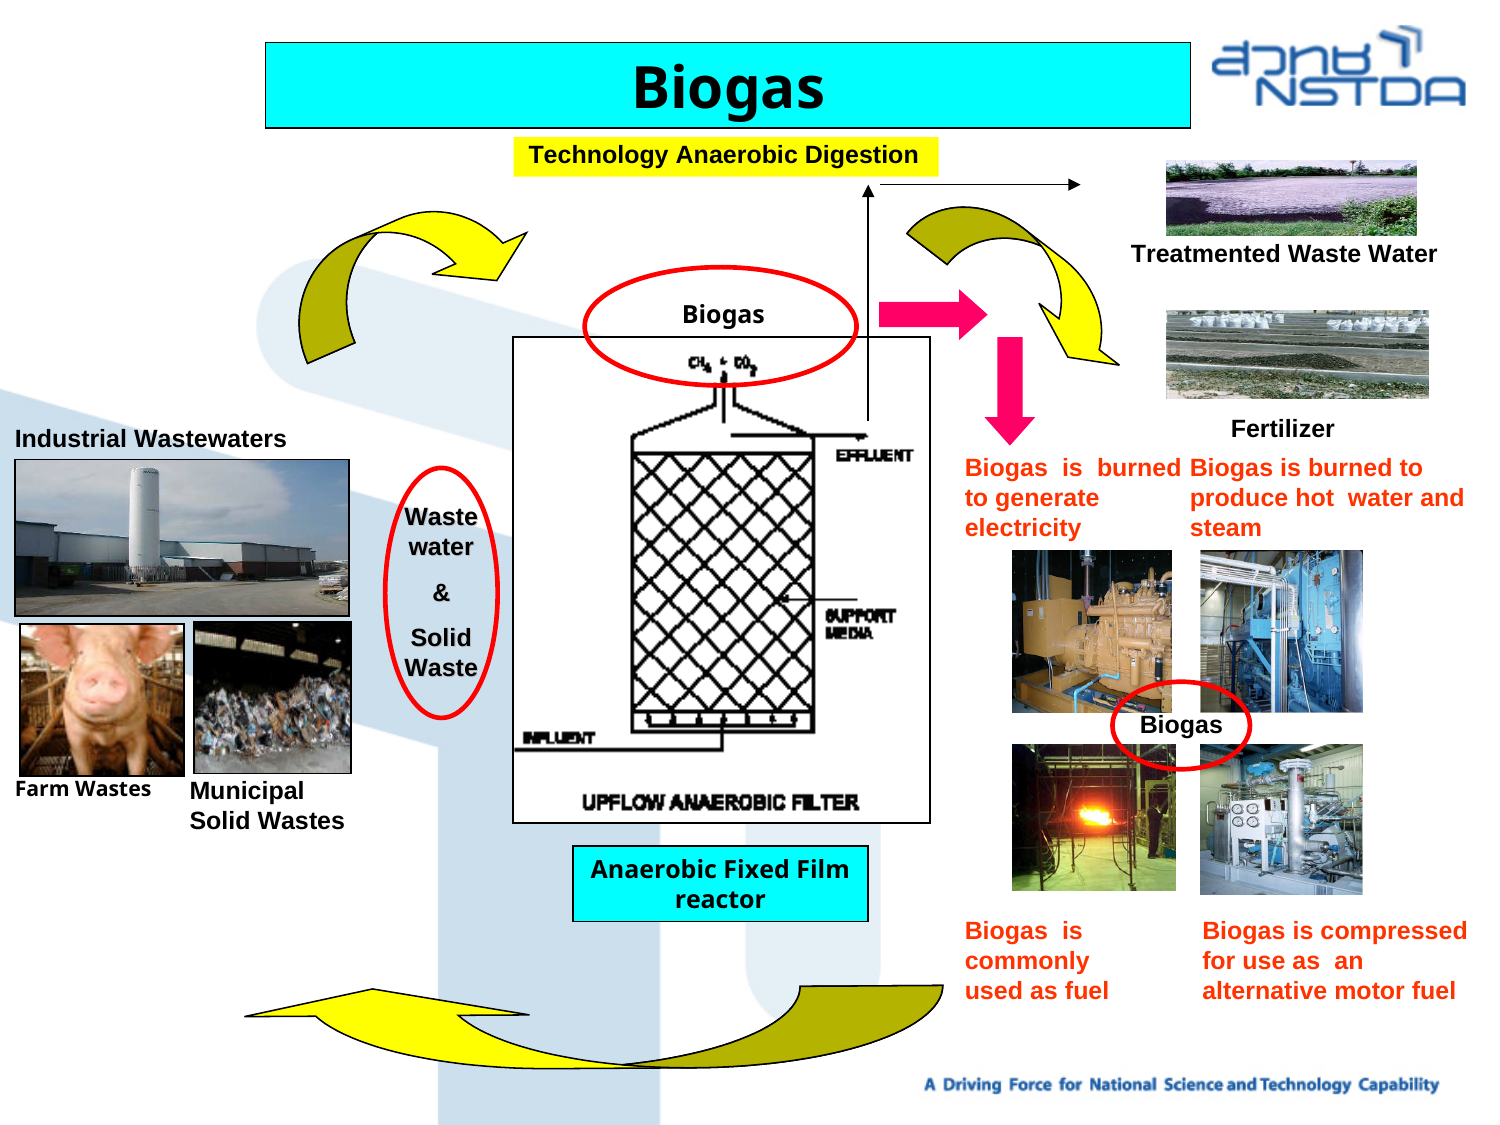

Biogas
Technology Anaerobic Digestion
Treatmented Waste Water
Fertilizer
Biogas
Industrial Wastewaters
Farm Wastes
Biogas is burned to generate electricity
Biogas is burned to produce hot water and steam
Biogas
Waste water
&
Solid Waste
Municipal
Solid Wastes
Anaerobic Fixed Film reactor
Biogas is commonly used as fuel
Biogas is compressed for use as an alternative motor fuel